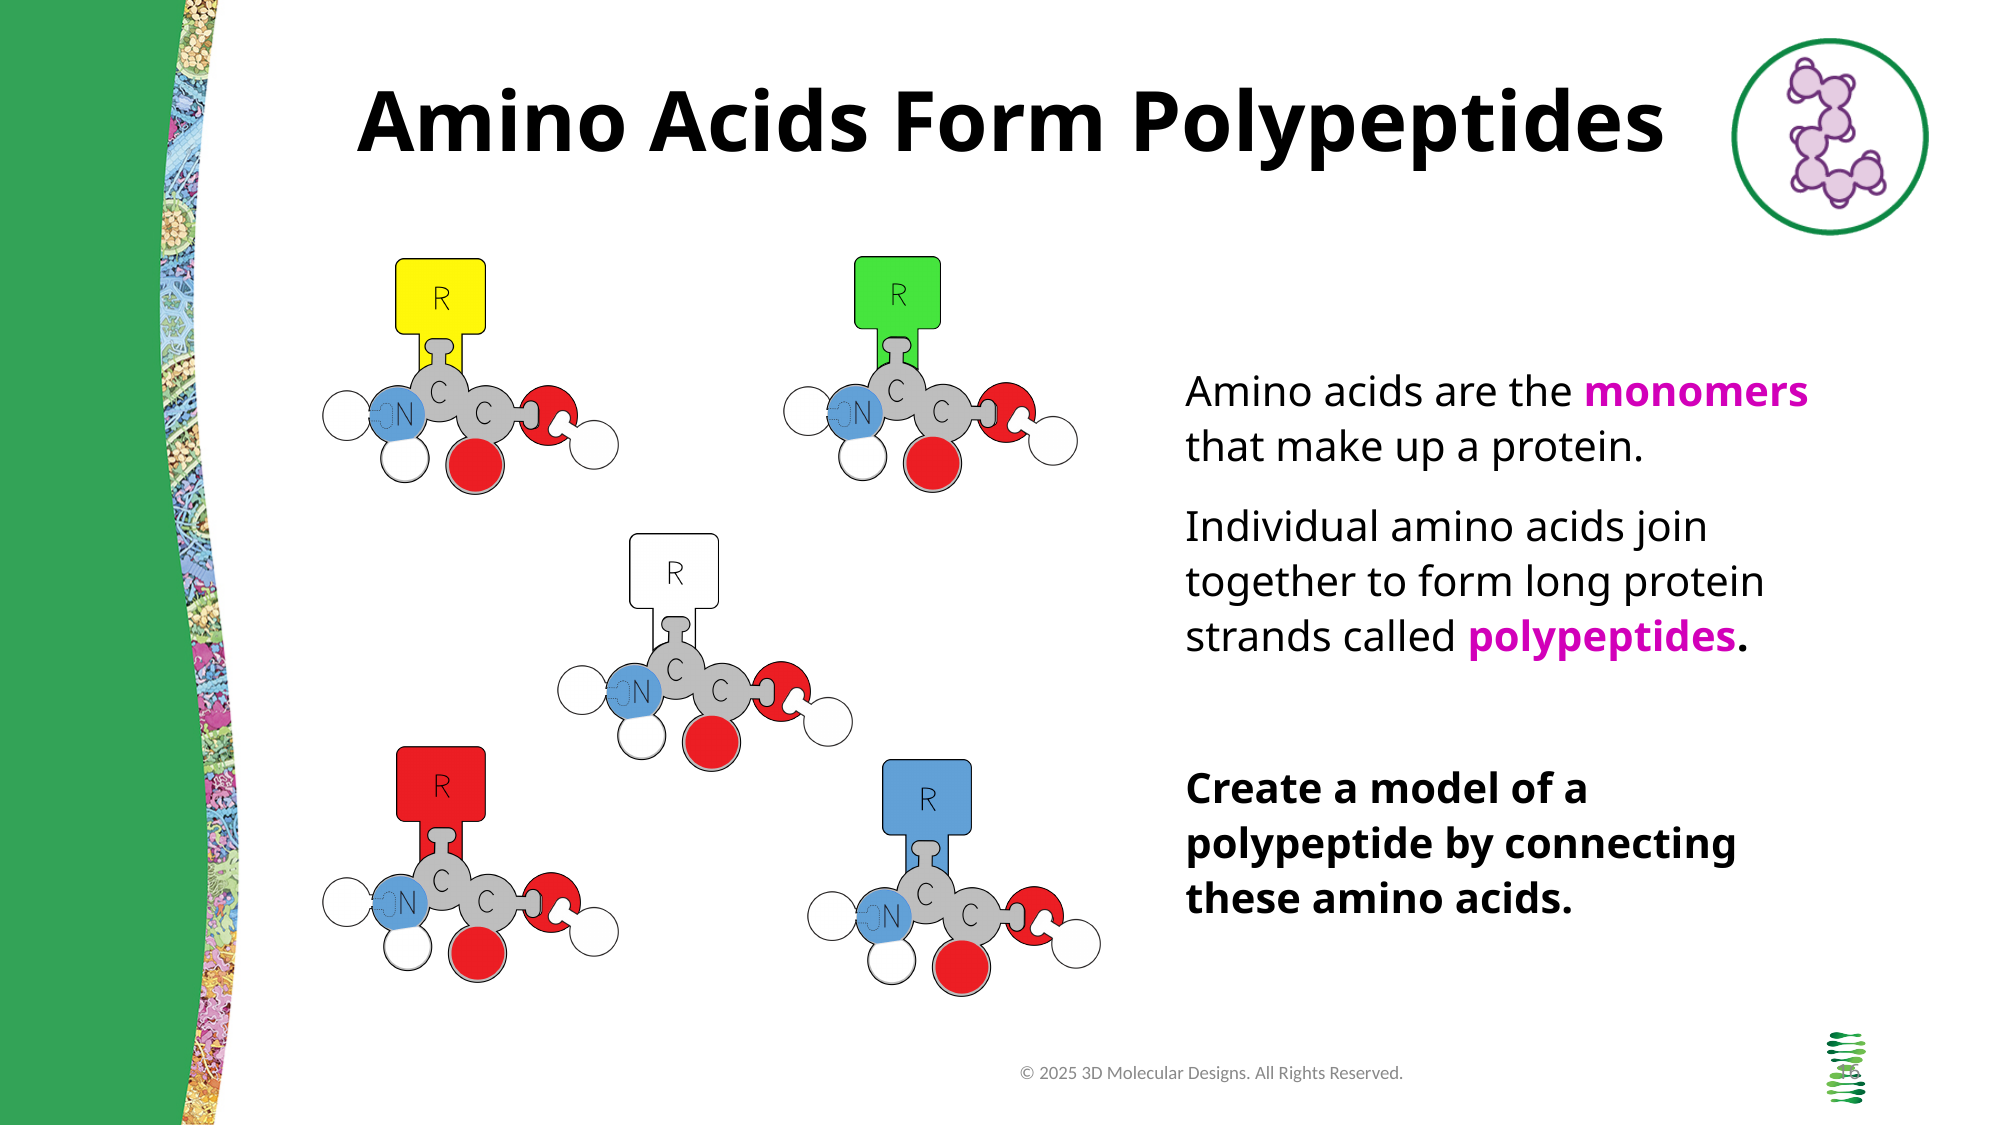

Amino Acids Form Polypeptides
Amino acids are the monomers that make up a protein.
Individual amino acids join together to form long protein strands called polypeptides.
Create a model of a polypeptide by connecting these amino acids.